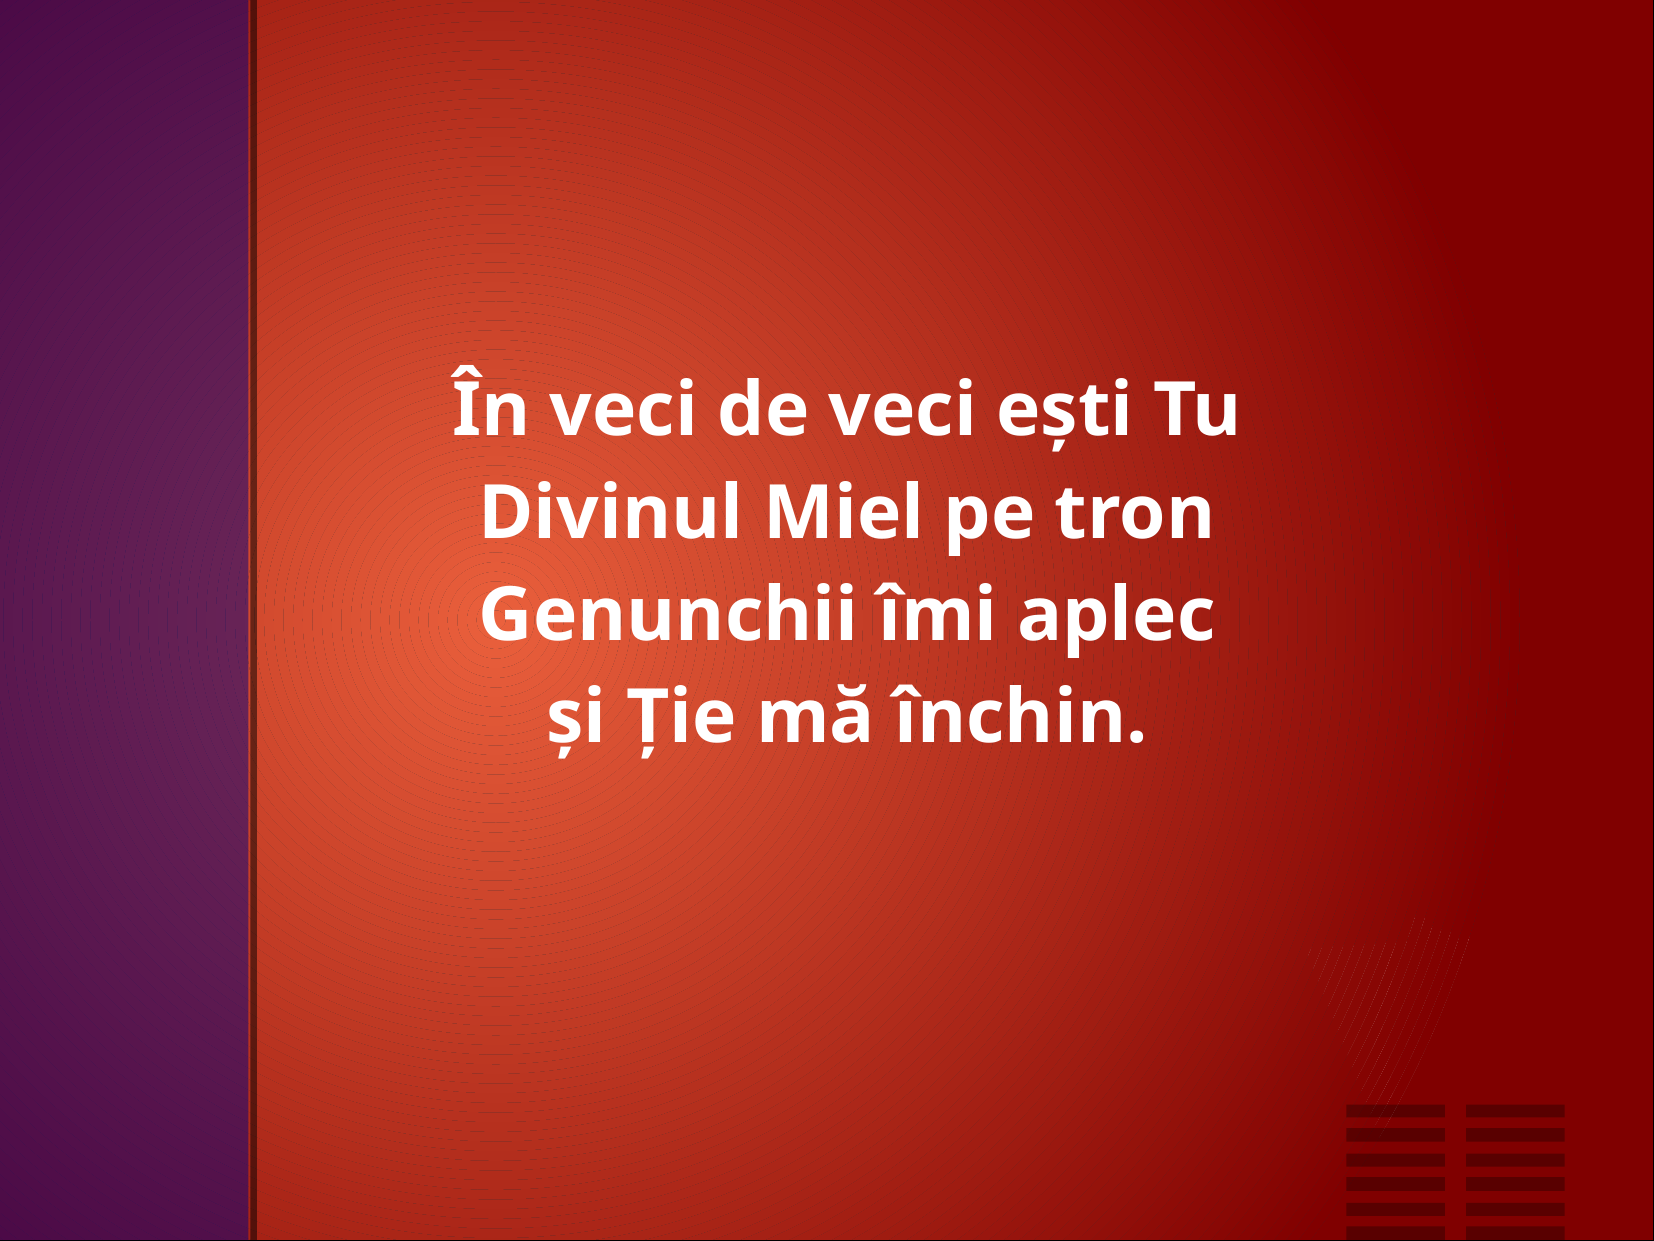

În veci de veci eşti Tu
Divinul Miel pe tron
Genunchii îmi aplec
şi Ţie mă închin.